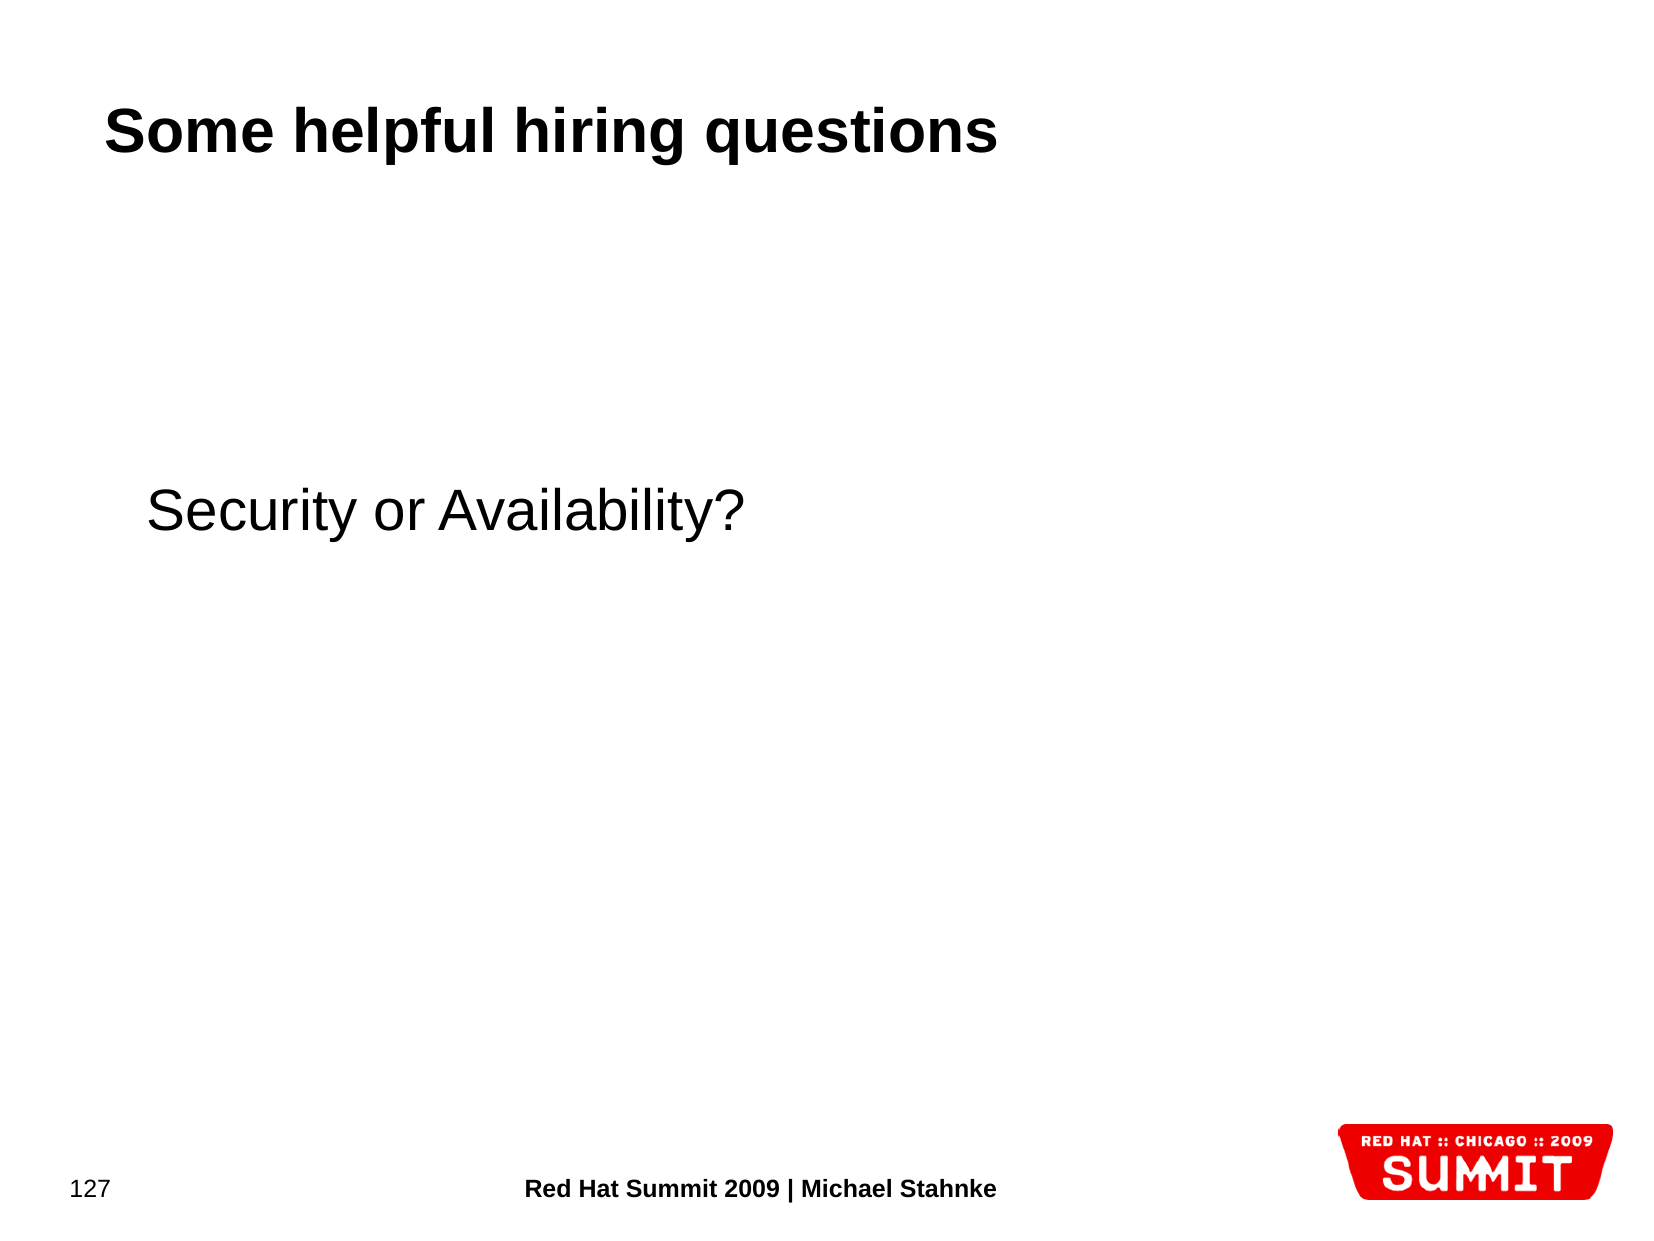

# Some helpful hiring questions
Security or Availability?